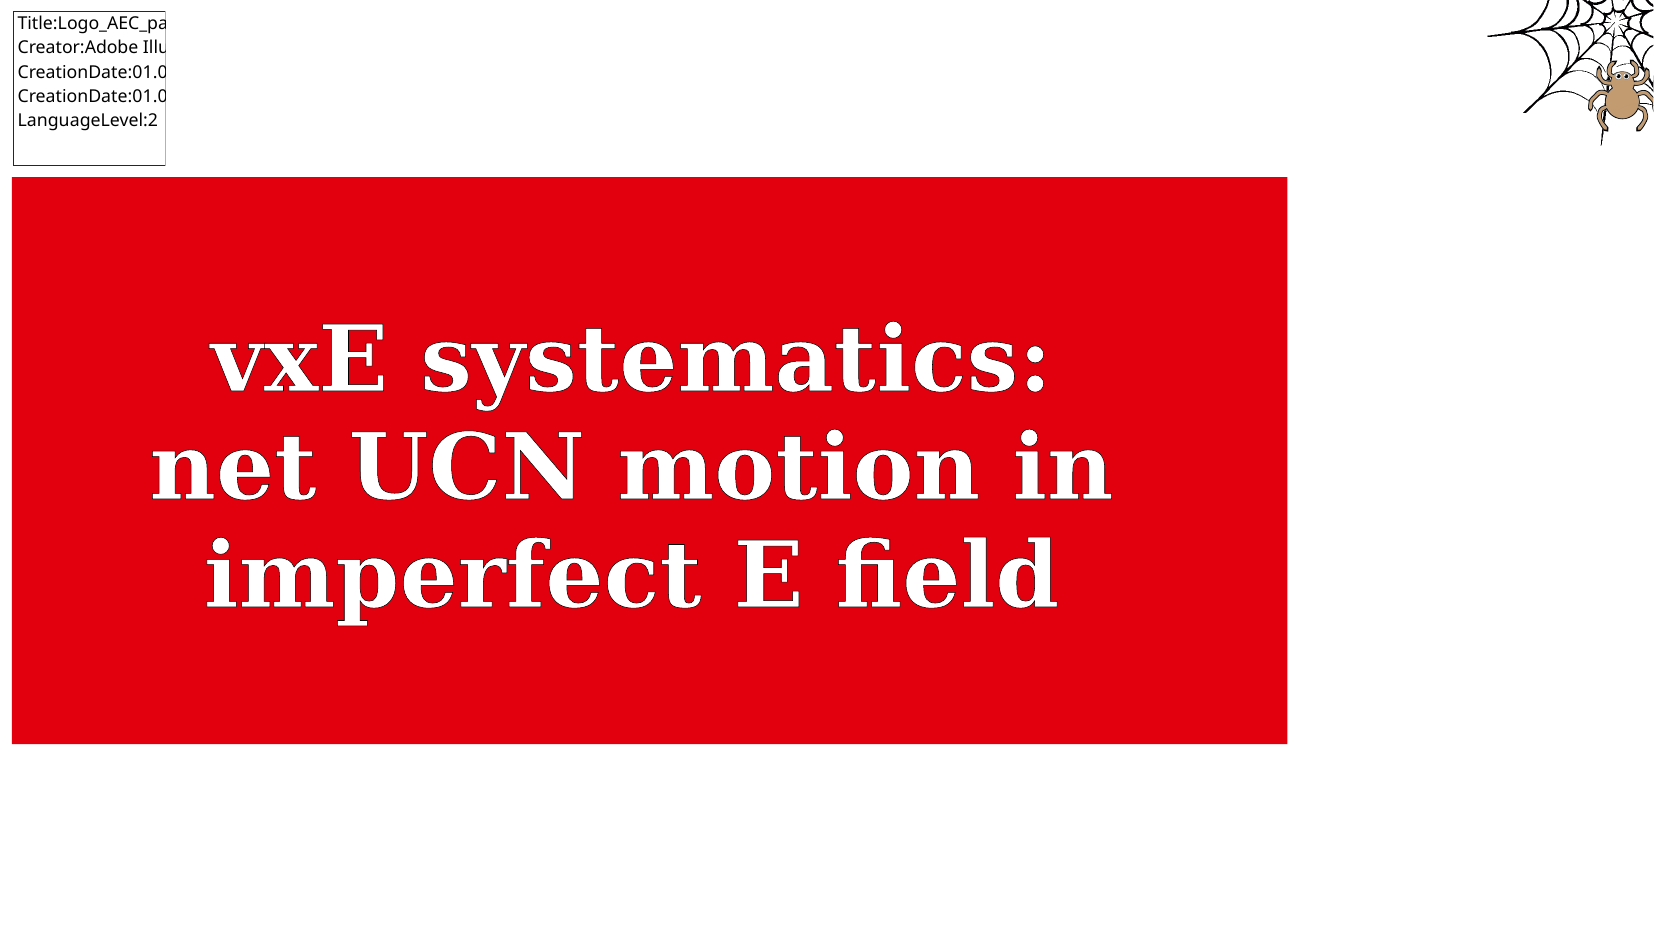

# vxE systematics: net UCN motion in imperfect E field
Caen collaboration meeting